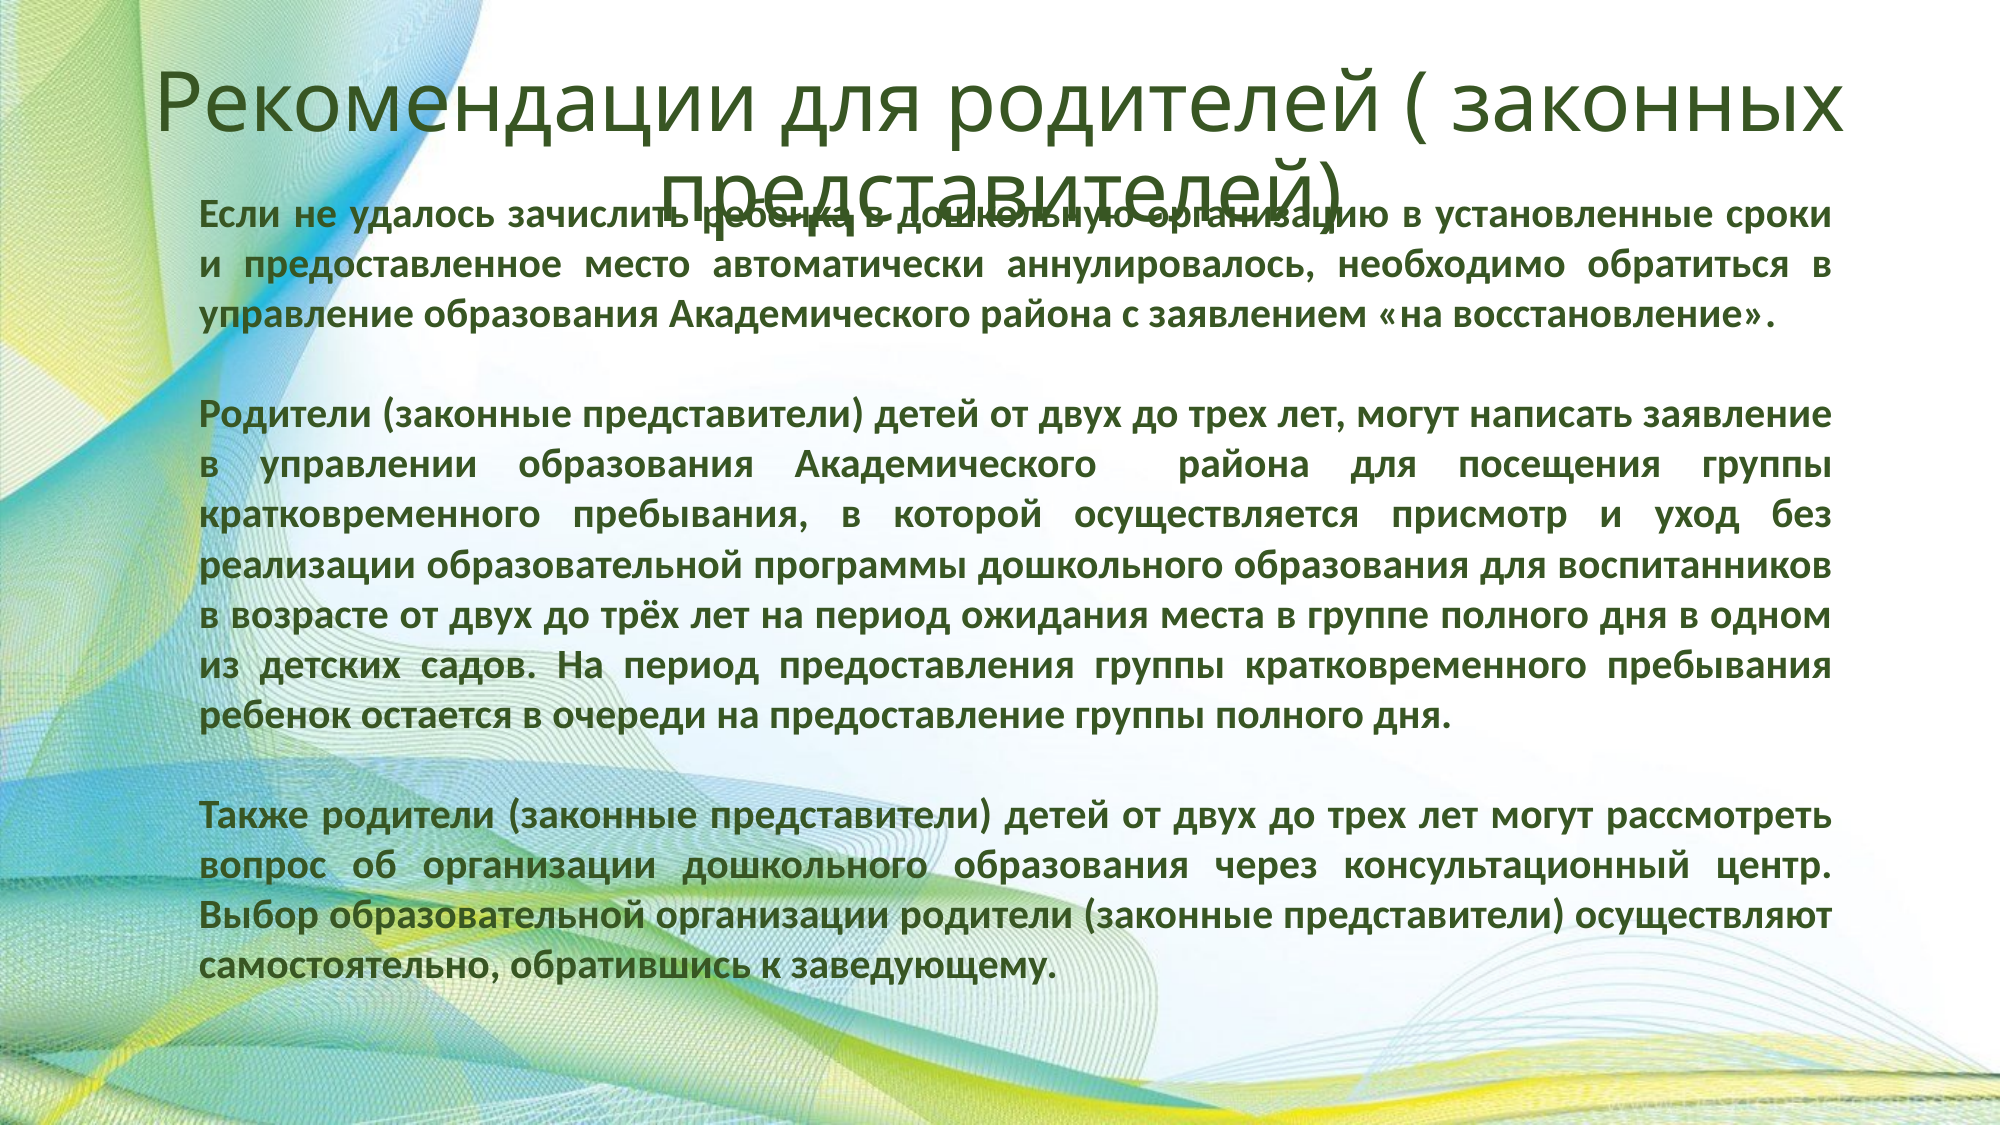

# Рекомендации для родителей ( законных представителей)
Если не удалось зачислить ребенка в дошкольную организацию в установленные сроки и предоставленное место автоматически аннулировалось, необходимо обратиться в управление образования Академического района с заявлением «на восстановление».
Родители (законные представители) детей от двух до трех лет, могут написать заявление в управлении образования Академического района для посещения группы кратковременного пребывания, в которой осуществляется присмотр и уход без реализации образовательной программы дошкольного образования для воспитанников в возрасте от двух до трёх лет на период ожидания места в группе полного дня в одном из детских садов. На период предоставления группы кратковременного пребывания ребенок остается в очереди на предоставление группы полного дня.
Также родители (законные представители) детей от двух до трех лет могут рассмотреть вопрос об организации дошкольного образования через консультационный центр. Выбор образовательной организации родители (законные представители) осуществляют самостоятельно, обратившись к заведующему.